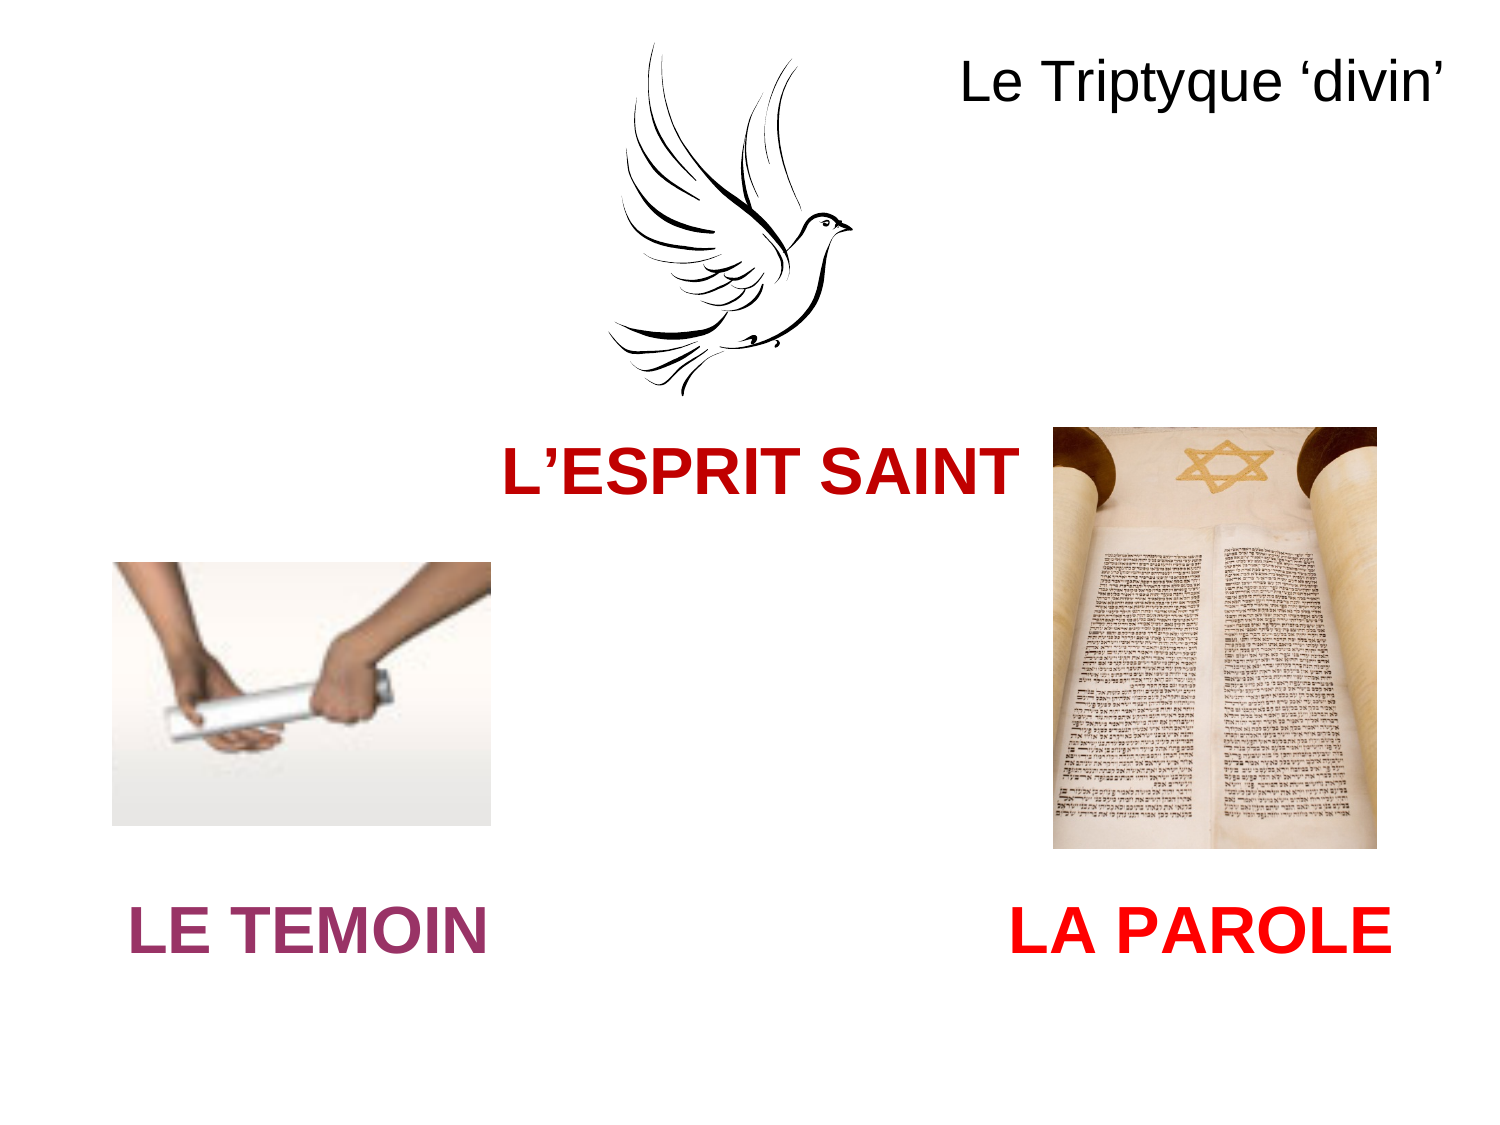

# Le Triptyque ‘divin’
L’ESPRIT SAINT
 LE TEMOIN				 LA PAROLE